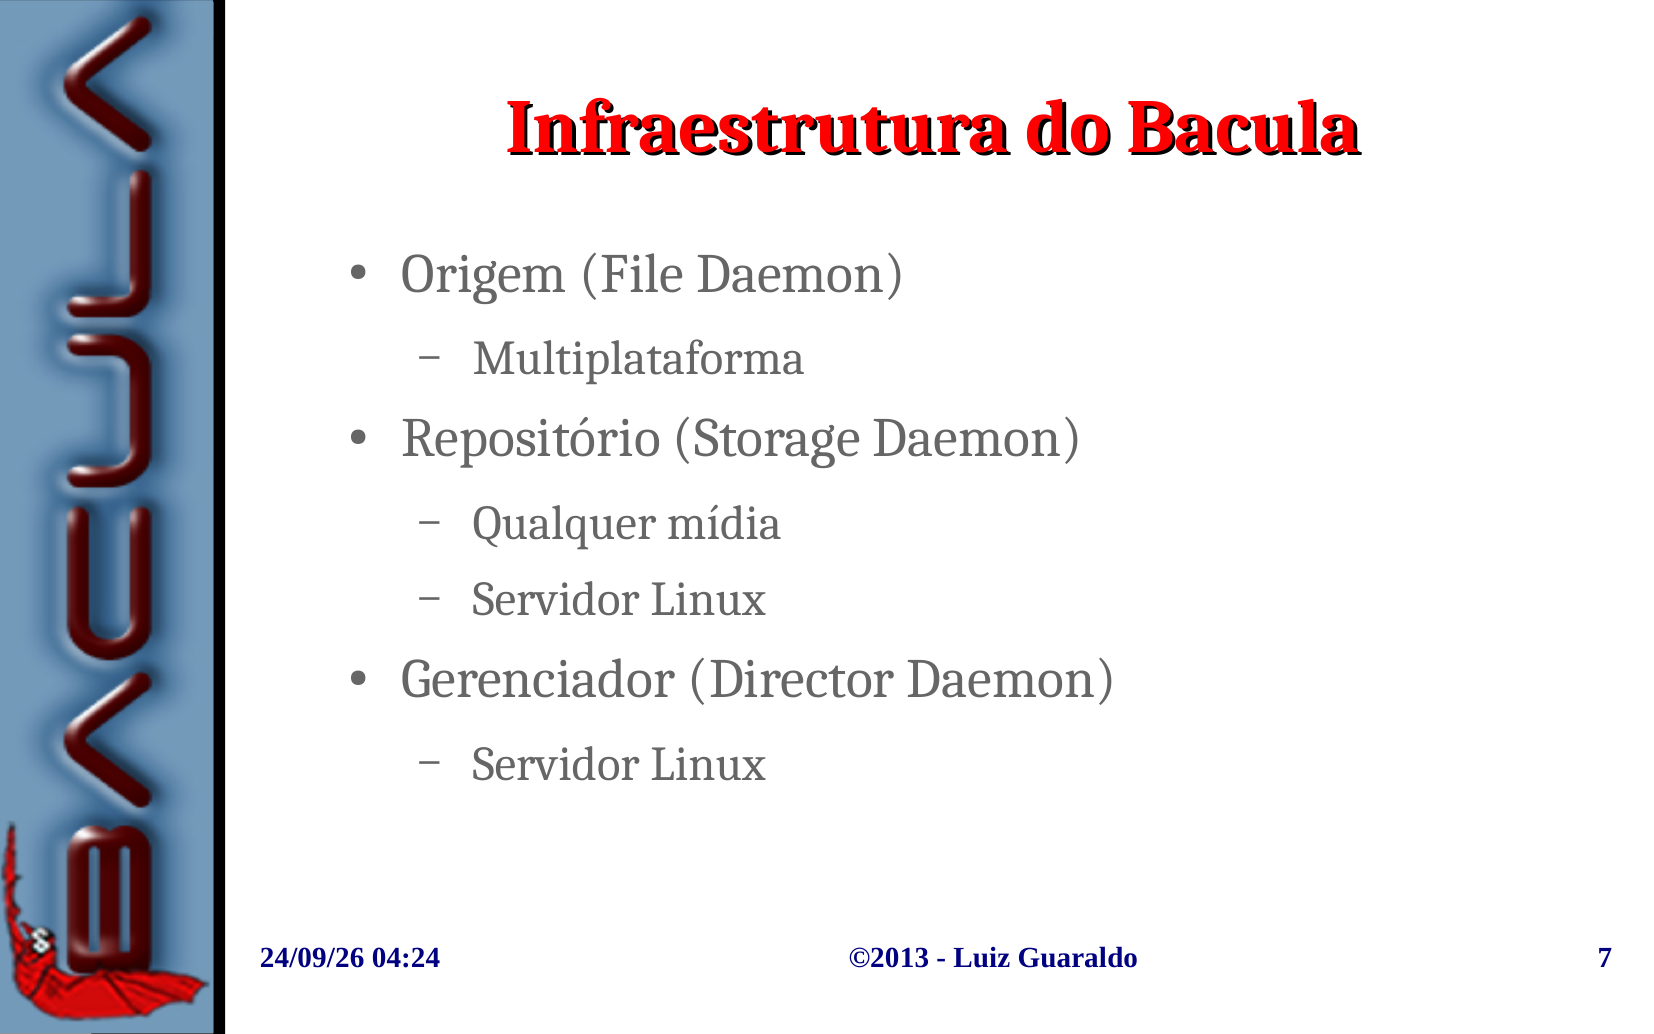

# Infraestrutura do Bacula
Origem (File Daemon)
Multiplataforma
Repositório (Storage Daemon)
Qualquer mídia
Servidor Linux
Gerenciador (Director Daemon)
Servidor Linux
©2013 - Luiz Guaraldo
7